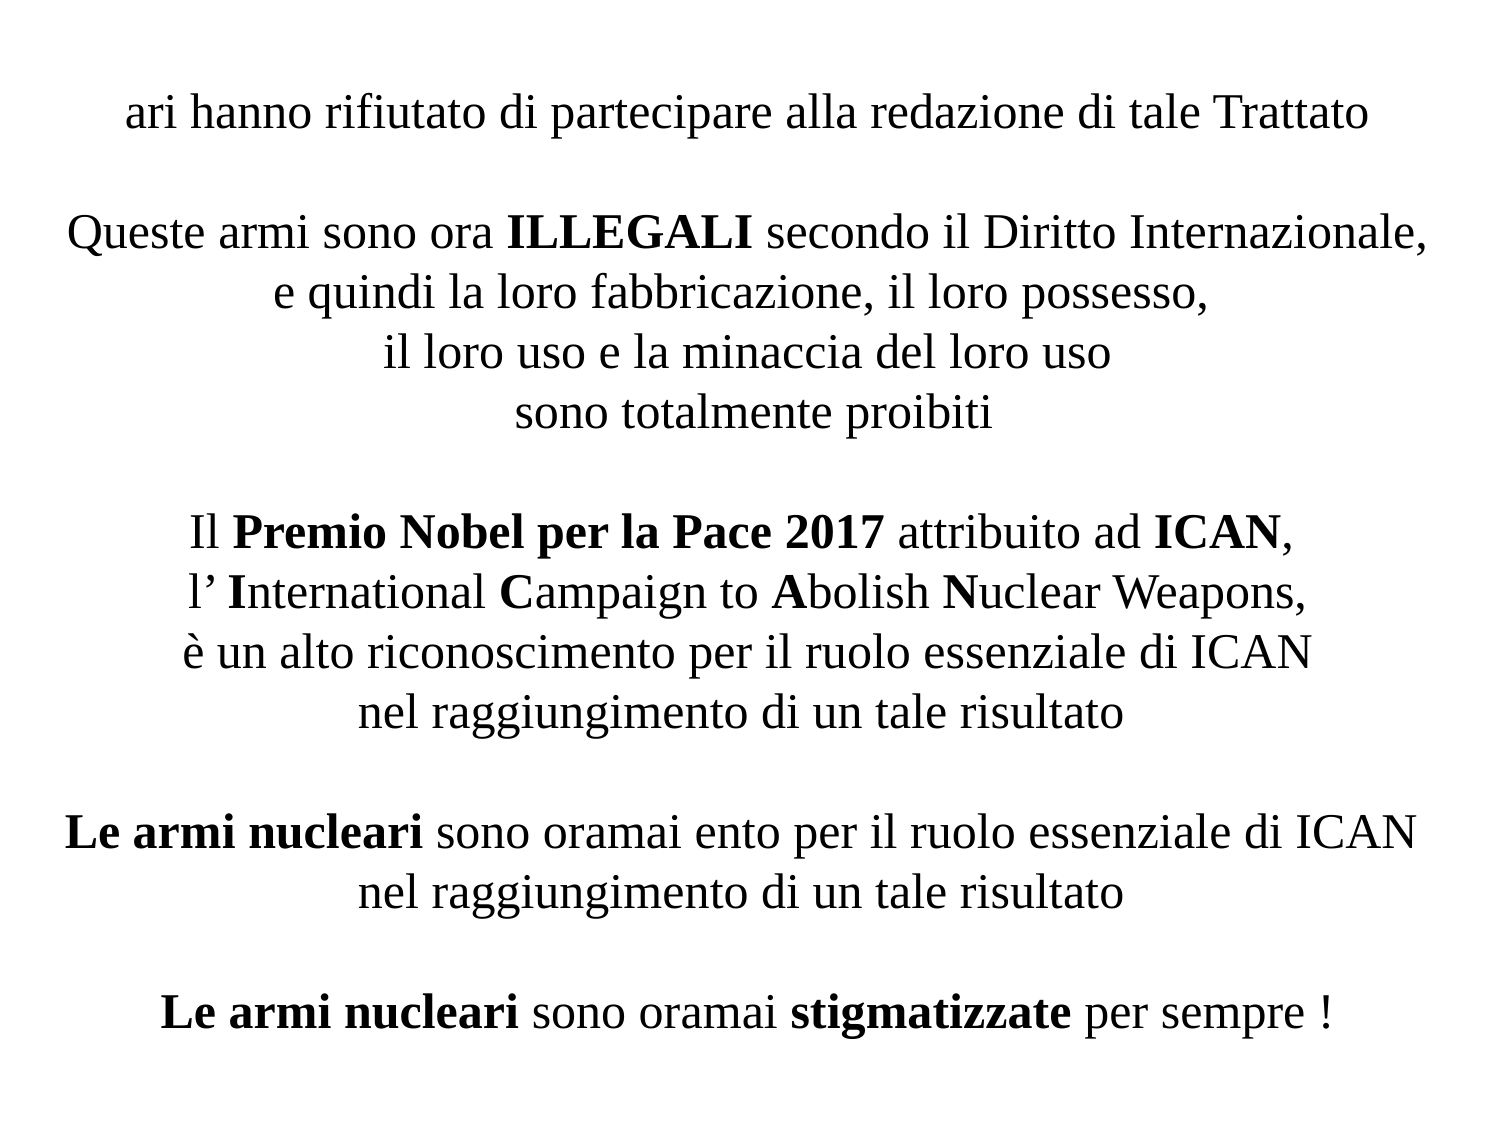

# ari hanno rifiutato di partecipare alla redazione di tale Trattato
Queste armi sono ora ILLEGALI secondo il Diritto Internazionale,
e quindi la loro fabbricazione, il loro possesso,
il loro uso e la minaccia del loro uso
 sono totalmente proibiti
Il Premio Nobel per la Pace 2017 attribuito ad ICAN,
l’ International Campaign to Abolish Nuclear Weapons,
 è un alto riconoscimento per il ruolo essenziale di ICAN
nel raggiungimento di un tale risultato
Le armi nucleari sono oramai ento per il ruolo essenziale di ICAN
nel raggiungimento di un tale risultato
Le armi nucleari sono oramai stigmatizzate per sempre !